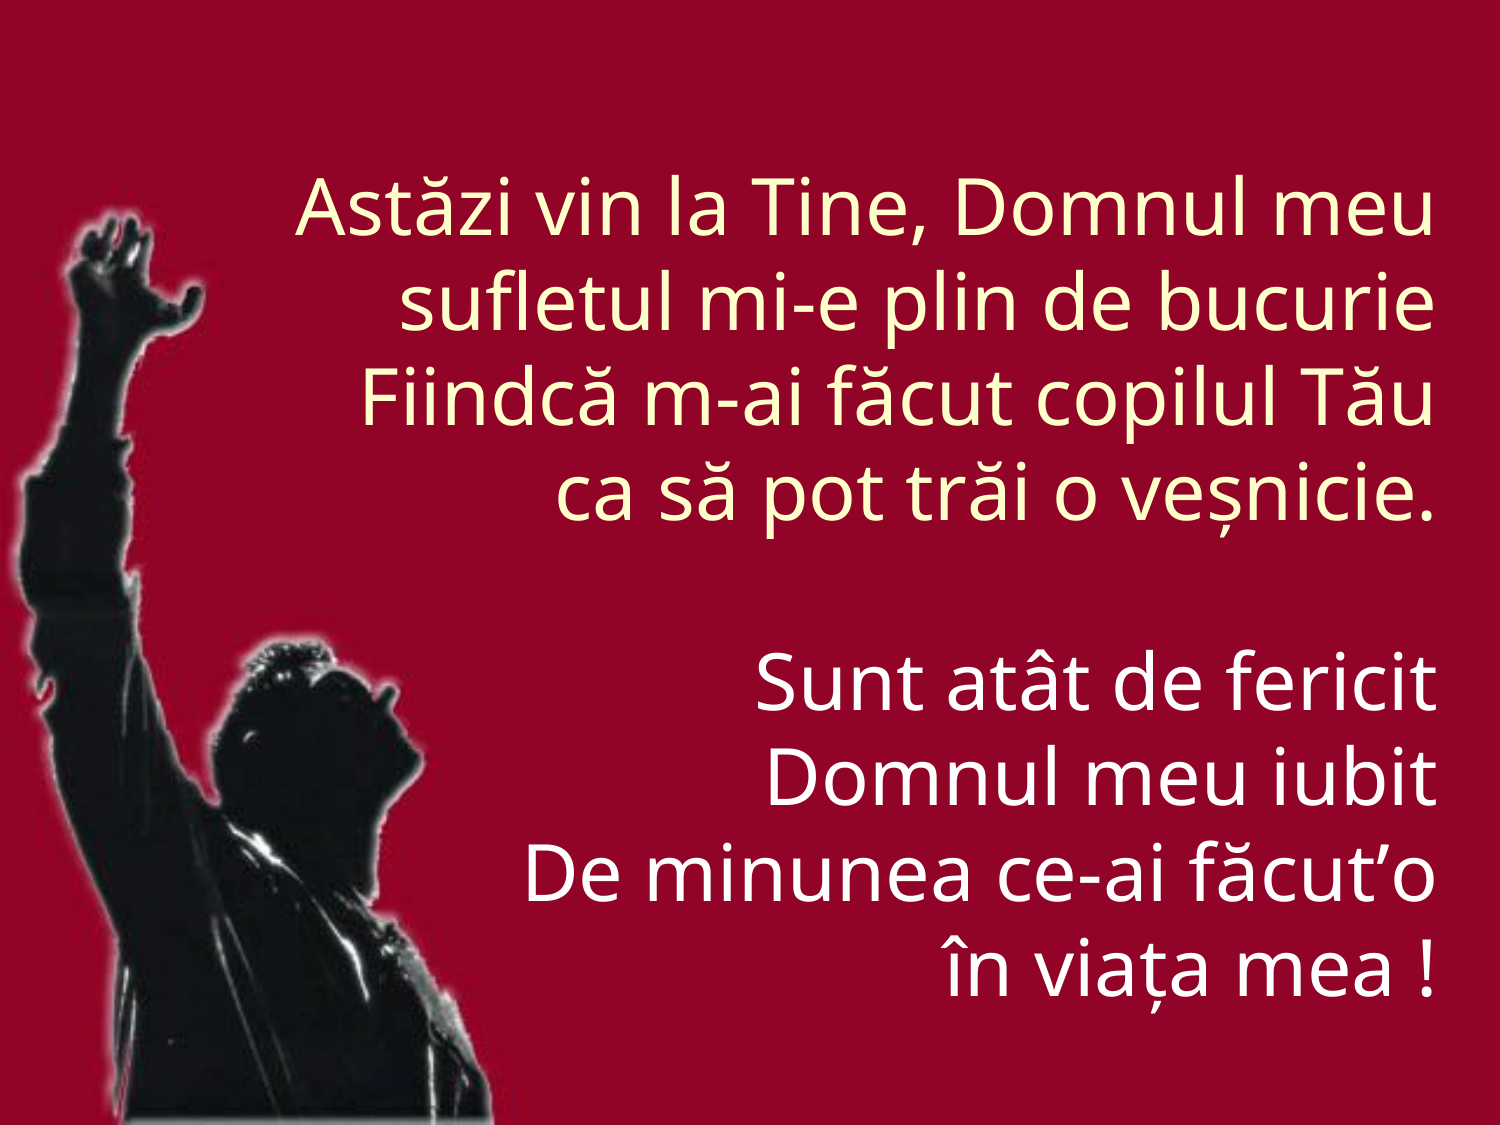

Astăzi vin la Tine, Domnul meu
sufletul mi-e plin de bucurie
Fiindcă m-ai făcut copilul Tău
ca să pot trăi o veşnicie.
Sunt atât de fericit
Domnul meu iubit
De minunea ce-ai făcut’o
în viaţa mea !